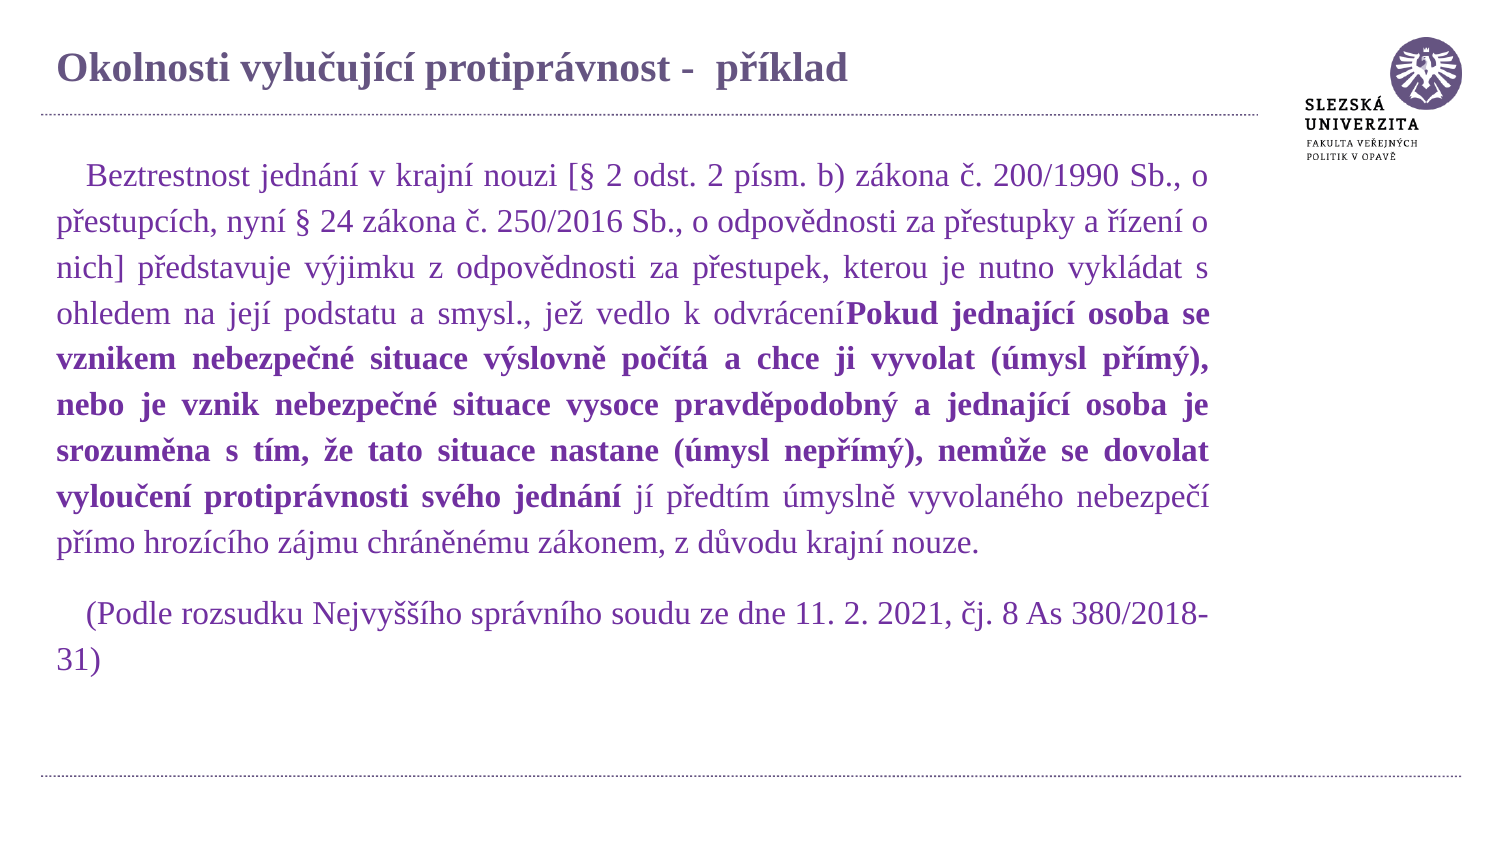

# Okolnosti vylučující protiprávnost - příklad
Beztrestnost jednání v krajní nouzi [§ 2 odst. 2 písm. b) zákona č. 200/1990 Sb., o přestupcích, nyní § 24 zákona č. 250/2016 Sb., o odpovědnosti za přestupky a řízení o nich] představuje výjimku z odpovědnosti za přestupek, kterou je nutno vykládat s ohledem na její podstatu a smysl., jež vedlo k odvráceníPokud jednající osoba se vznikem nebezpečné situace výslovně počítá a chce ji vyvolat (úmysl přímý), nebo je vznik nebezpečné situace vysoce pravděpodobný a jednající osoba je srozuměna s tím, že tato situace nastane (úmysl nepřímý), nemůže se dovolat vyloučení protiprávnosti svého jednání jí předtím úmyslně vyvolaného nebezpečí přímo hrozícího zájmu chráněnému zákonem, z důvodu krajní nouze.
(Podle rozsudku Nejvyššího správního soudu ze dne 11. 2. 2021, čj. 8 As 380/2018-31)